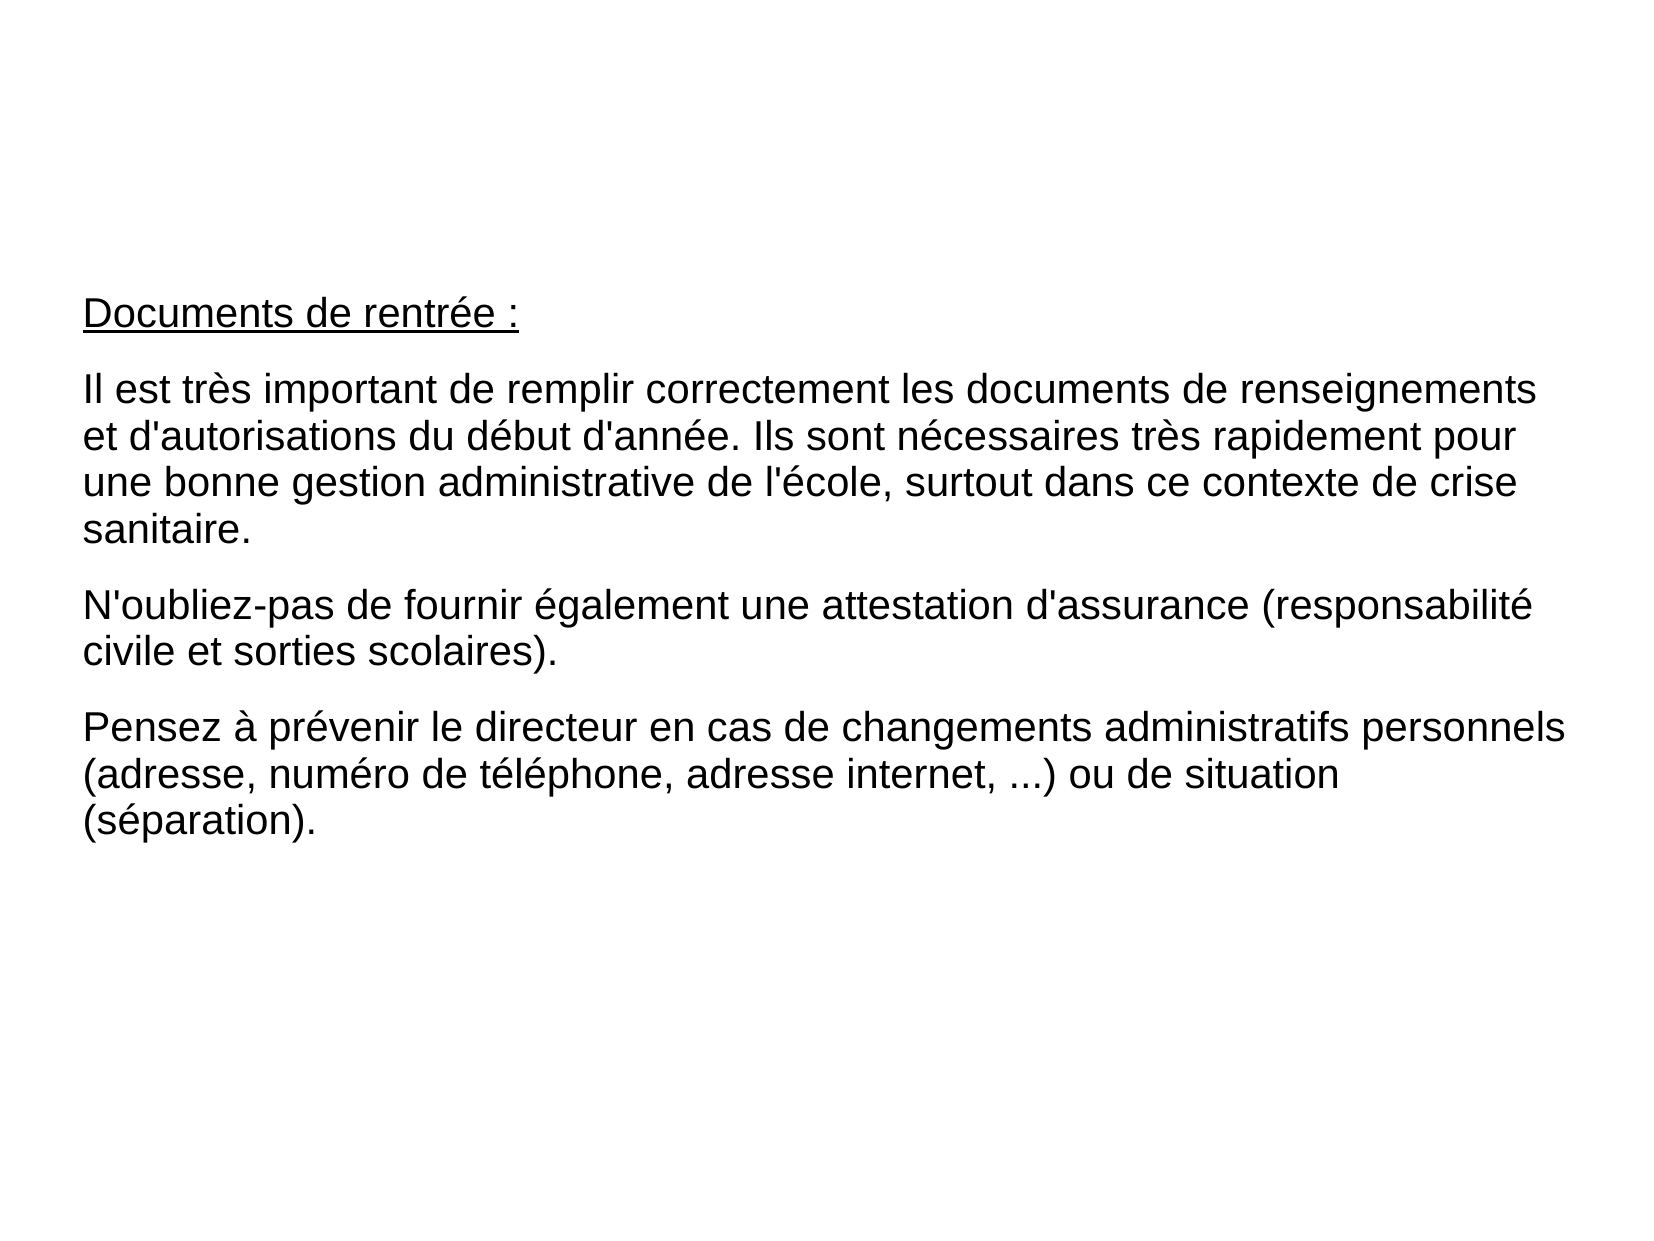

#
Documents de rentrée :
Il est très important de remplir correctement les documents de renseignements et d'autorisations du début d'année. Ils sont nécessaires très rapidement pour une bonne gestion administrative de l'école, surtout dans ce contexte de crise sanitaire.
N'oubliez-pas de fournir également une attestation d'assurance (responsabilité civile et sorties scolaires).
Pensez à prévenir le directeur en cas de changements administratifs personnels (adresse, numéro de téléphone, adresse internet, ...) ou de situation (séparation).